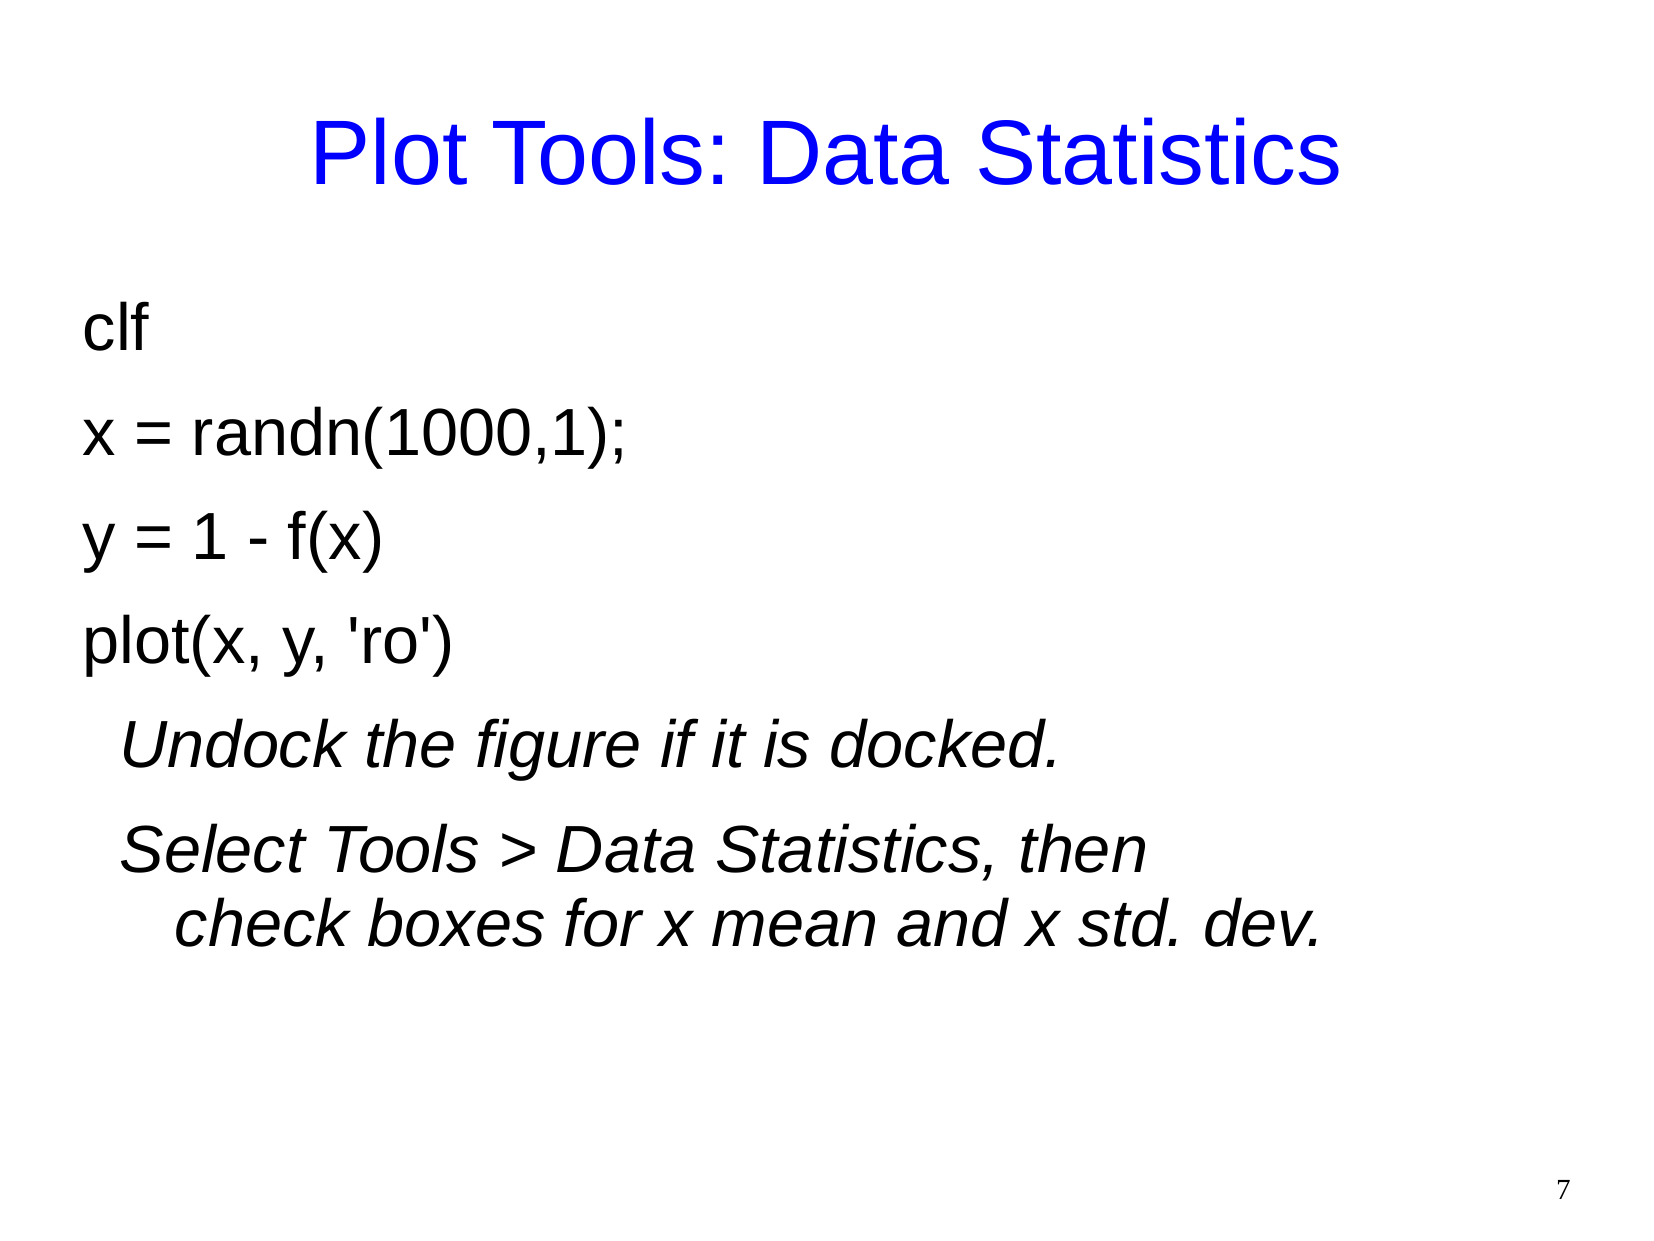

# Plot Tools: Data Statistics
clf
x = randn(1000,1);
y = 1 - f(x)
plot(x, y, 'ro')
 Undock the figure if it is docked.
 Select Tools > Data Statistics, then
 check boxes for x mean and x std. dev.
7